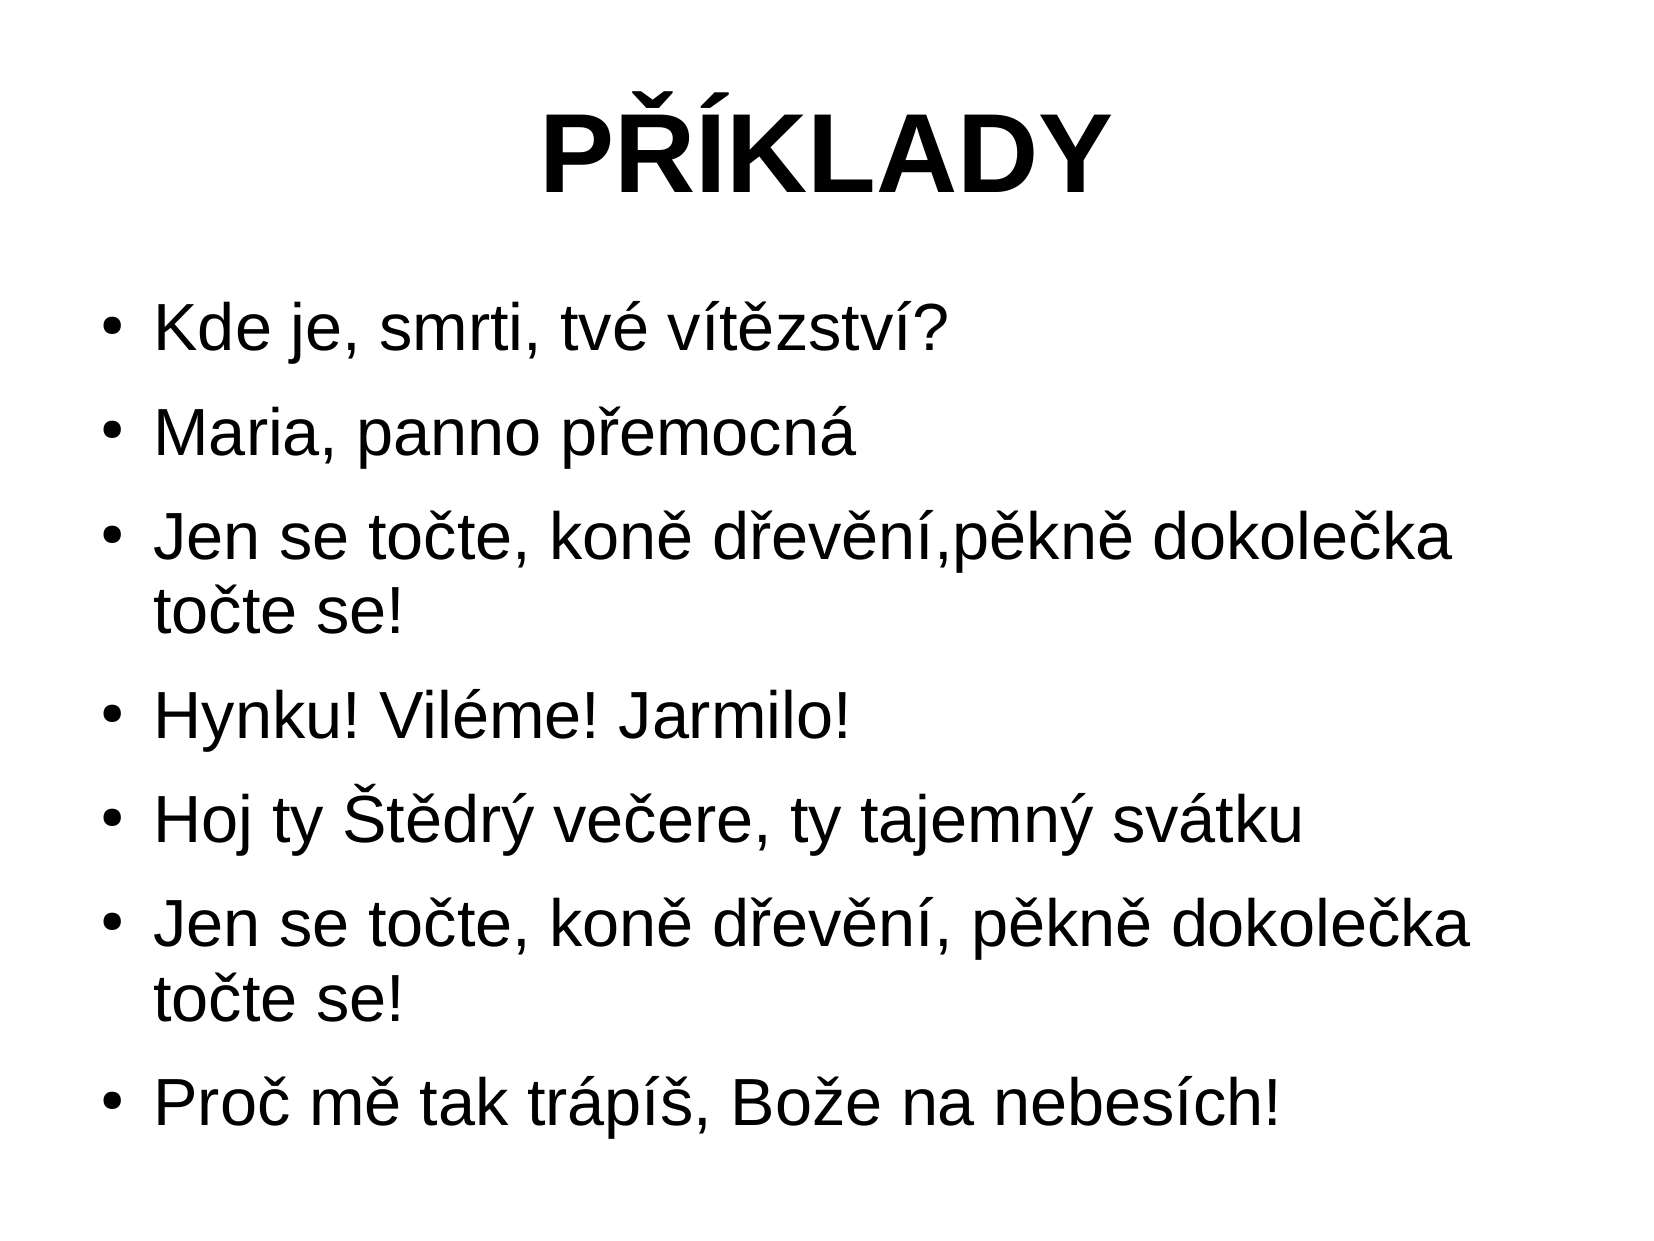

# PŘÍKLADY
Kde je, smrti, tvé vítězství?
Maria, panno přemocná
Jen se točte, koně dřevění,pěkně dokolečka točte se!
Hynku! Viléme! Jarmilo!
Hoj ty Štědrý večere, ty tajemný svátku
Jen se točte, koně dřevění, pěkně dokolečka točte se!
Proč mě tak trápíš, Bože na nebesích!